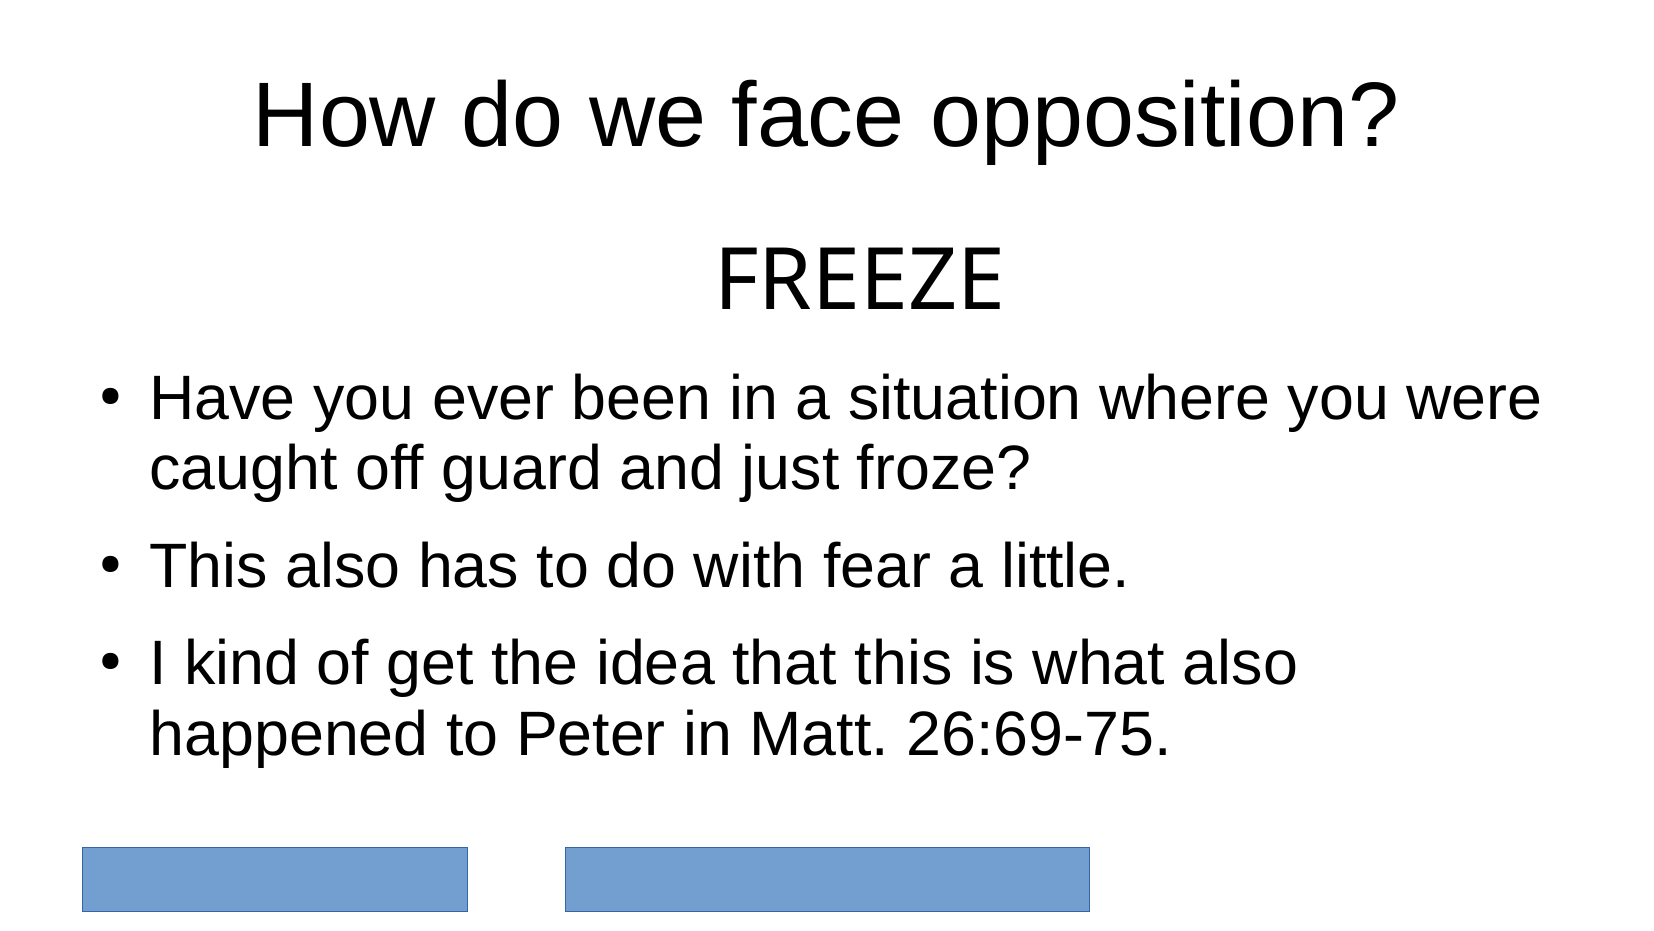

# How do we face opposition?
FREEZE
Have you ever been in a situation where you were caught off guard and just froze?
This also has to do with fear a little.
I kind of get the idea that this is what also happened to Peter in Matt. 26:69-75.